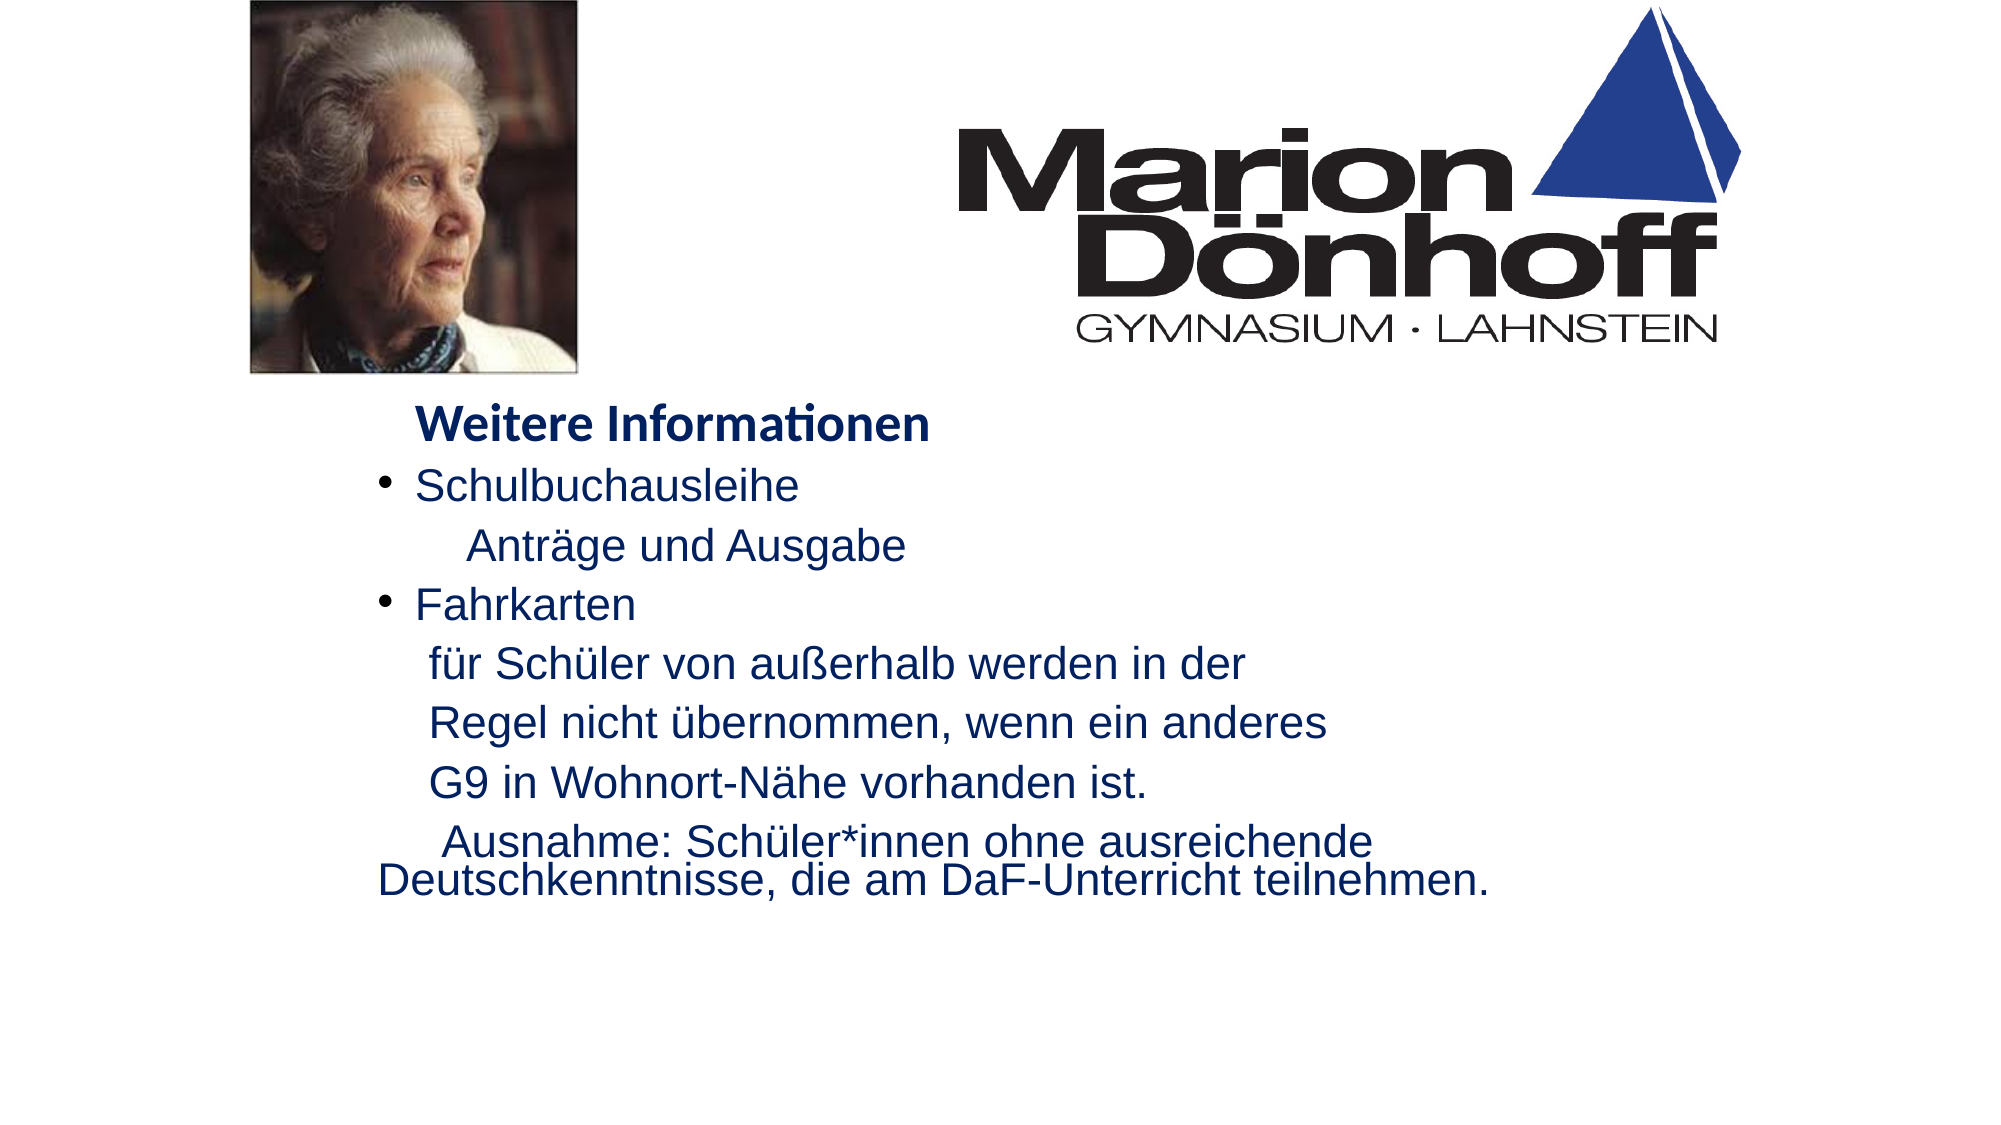

#
Weitere Informationen
Schulbuchausleihe
 Anträge und Ausgabe
Fahrkarten
 für Schüler von außerhalb werden in der
 Regel nicht übernommen, wenn ein anderes
 G9 in Wohnort-Nähe vorhanden ist.
 Ausnahme: Schüler*innen ohne ausreichende Deutschkenntnisse, die am DaF-Unterricht teilnehmen.